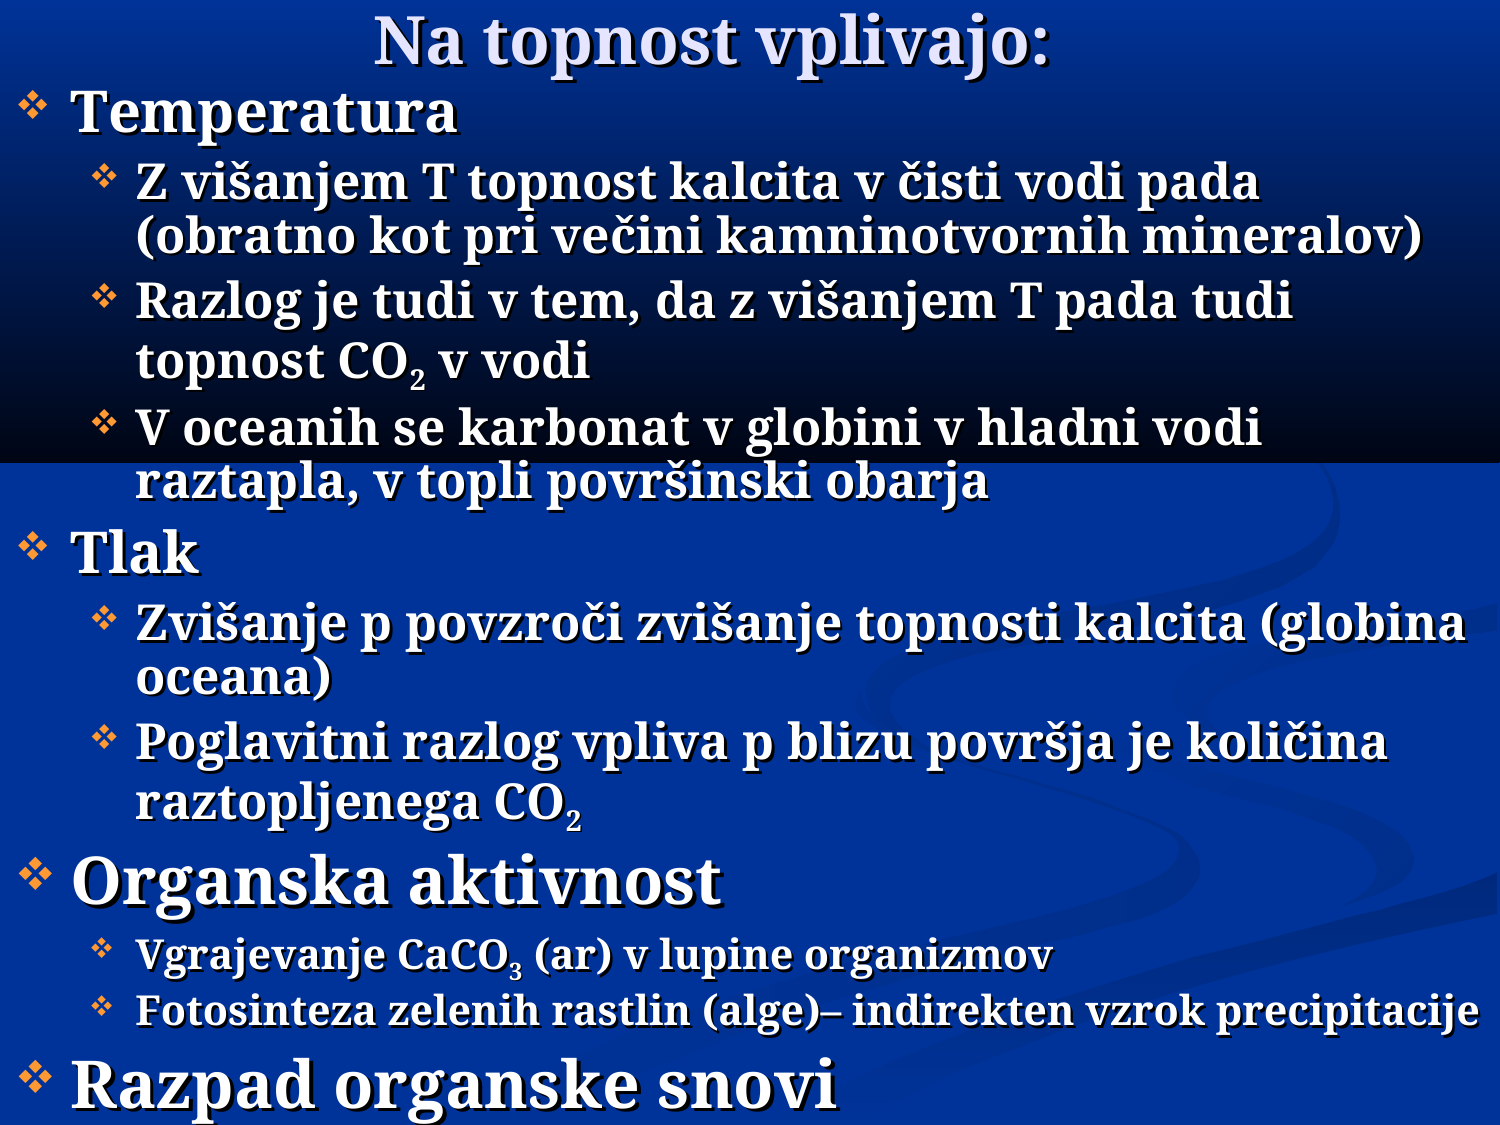

# Na topnost vplivajo:
Temperatura
Z višanjem T topnost kalcita v čisti vodi pada (obratno kot pri večini kamninotvornih mineralov)
Razlog je tudi v tem, da z višanjem T pada tudi topnost CO2 v vodi
V oceanih se karbonat v globini v hladni vodi raztapla, v topli površinski obarja
Tlak
Zvišanje p povzroči zvišanje topnosti kalcita (globina oceana)
Poglavitni razlog vpliva p blizu površja je količina raztopljenega CO2
Organska aktivnost
Vgrajevanje CaCO3 (ar) v lupine organizmov
Fotosinteza zelenih rastlin (alge)– indirekten vzrok precipitacije
Razpad organske snovi
Nastanek CO2 poviša topnost karbonata